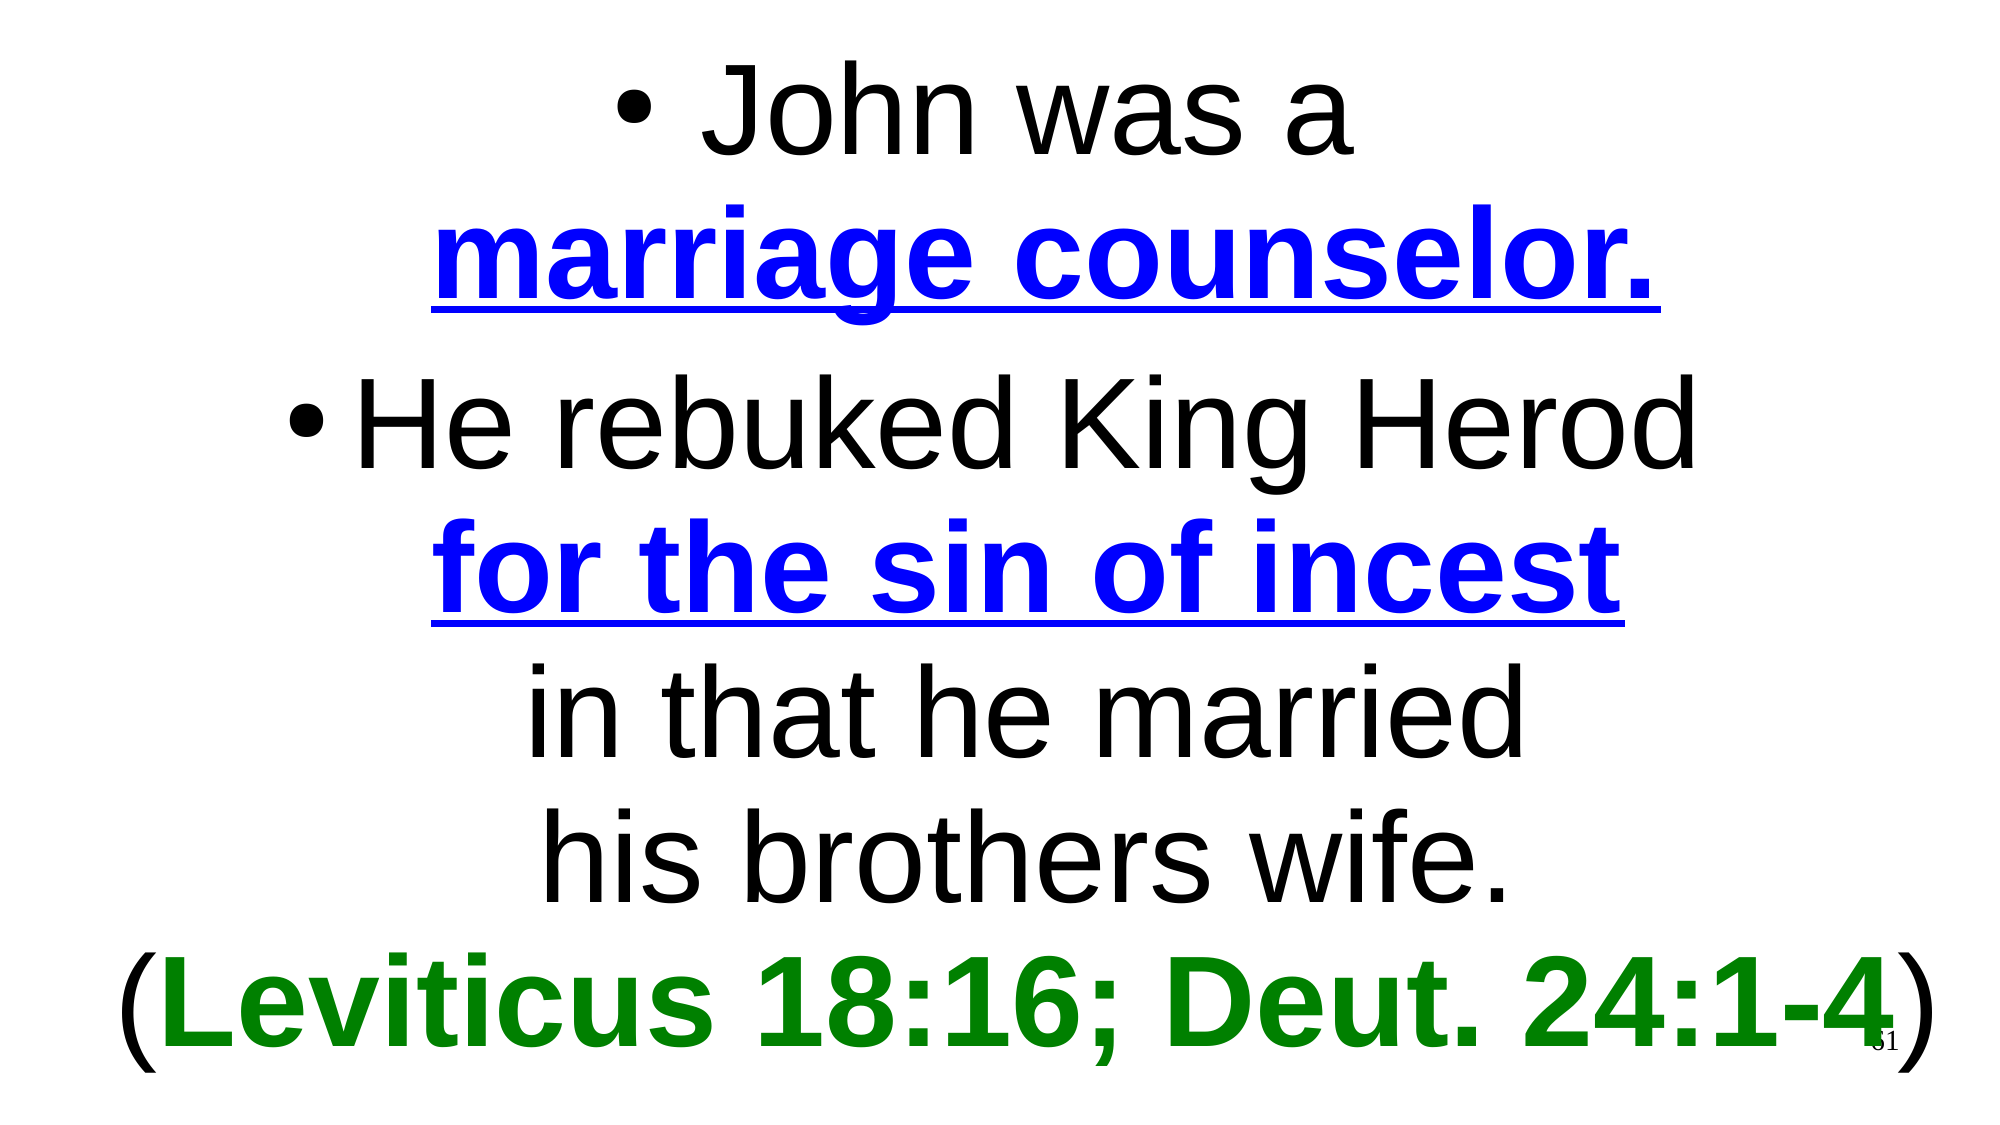

# John was a marriage counselor.
He rebuked King Herod
for the sin of incest
in that he married
his brothers wife.
(Leviticus 18:16; Deut. 24:1-4)
61